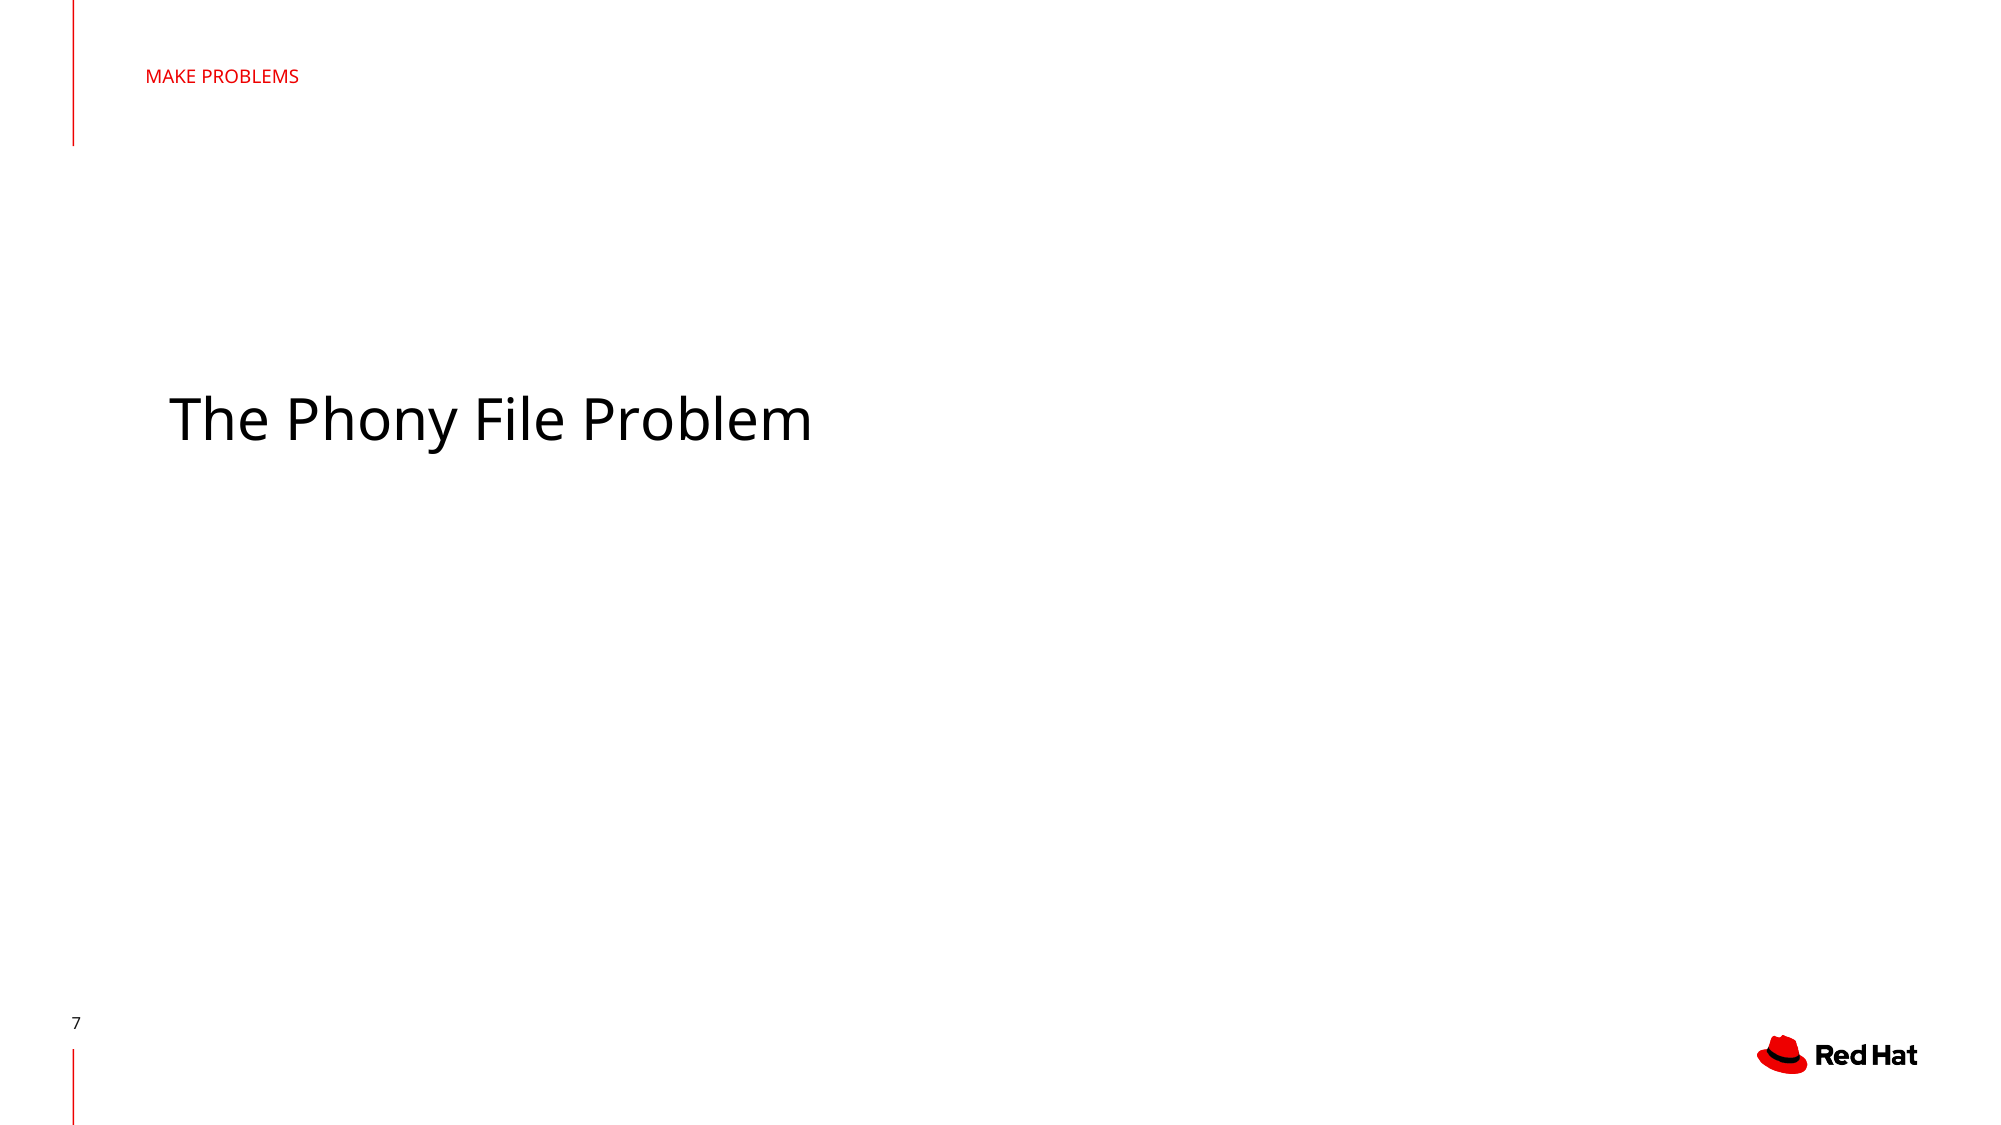

MAKE PROBLEMS
The Phony File Problem
7